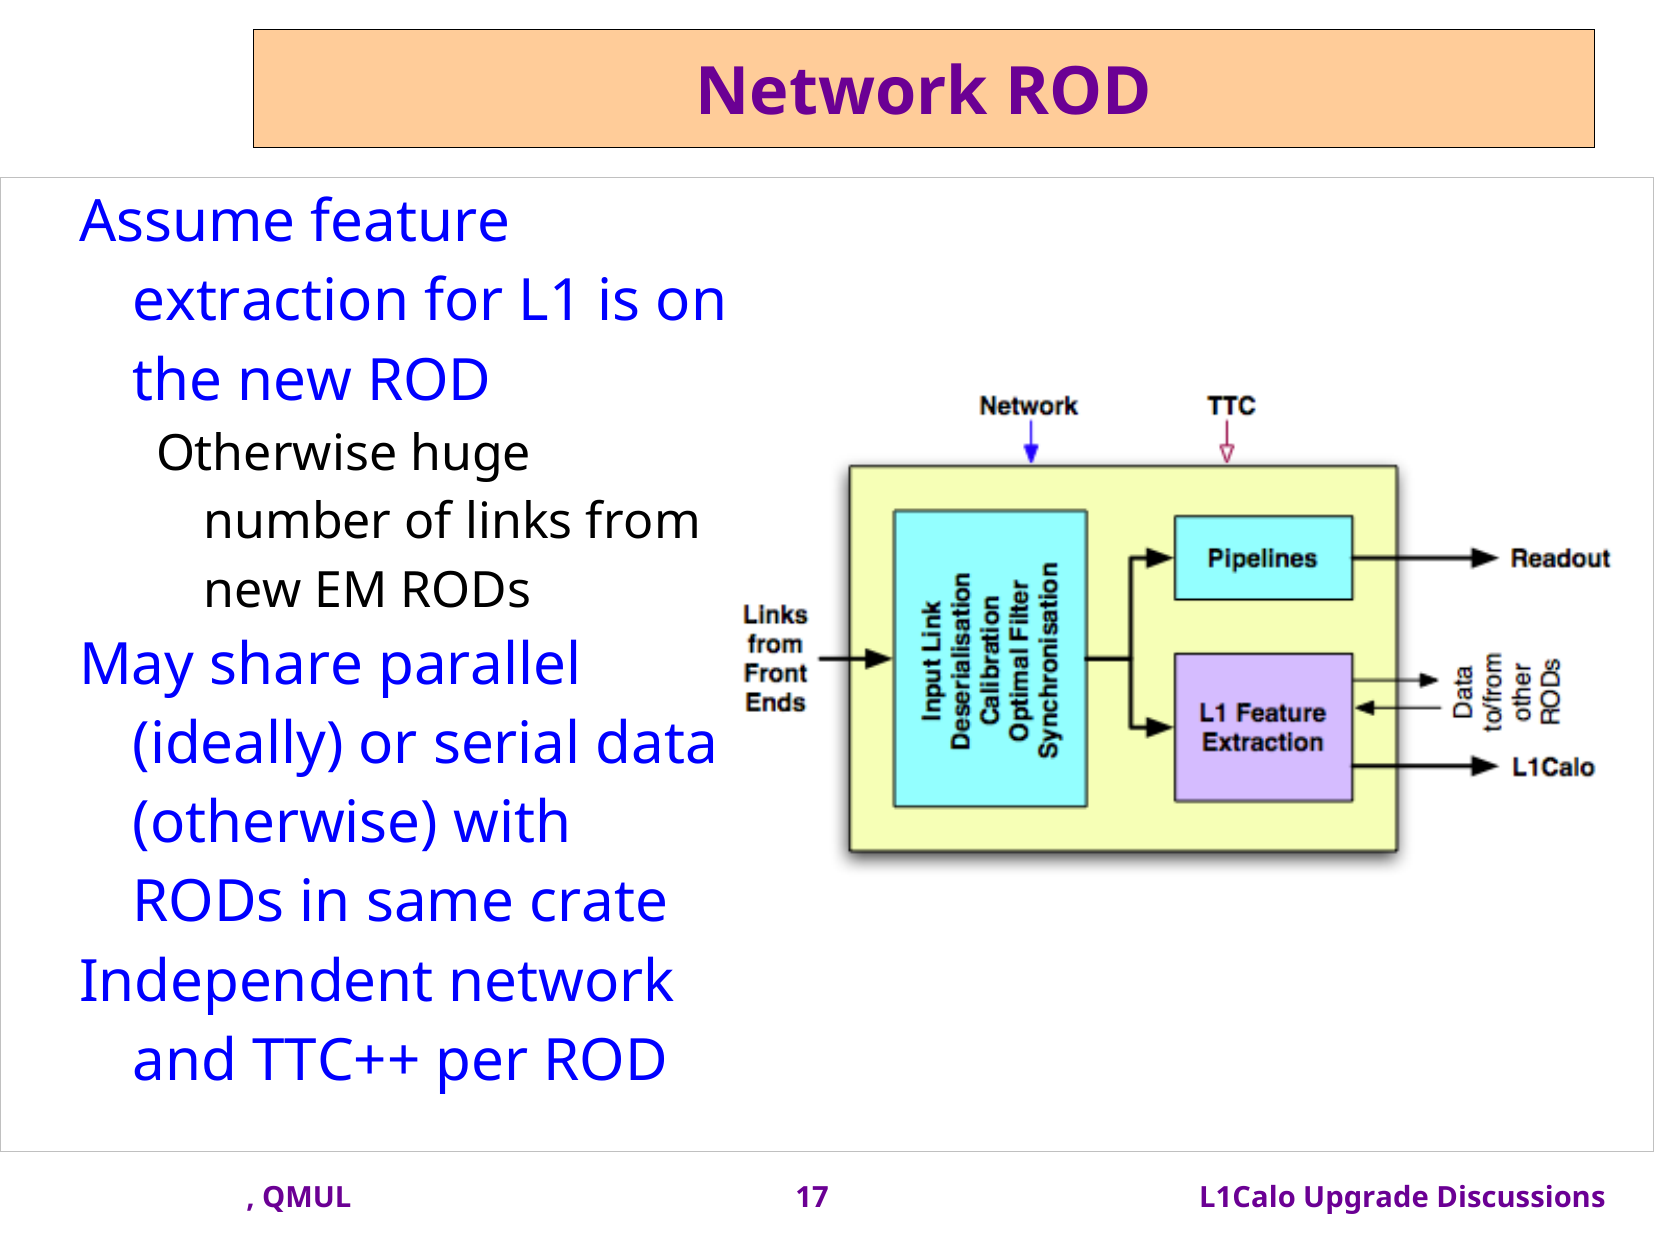

# Network ROD
Assume feature extraction for L1 is on the new ROD
Otherwise huge number of links from new EM RODs
May share parallel (ideally) or serial data (otherwise) with RODs in same crate
Independent network and TTC++ per ROD